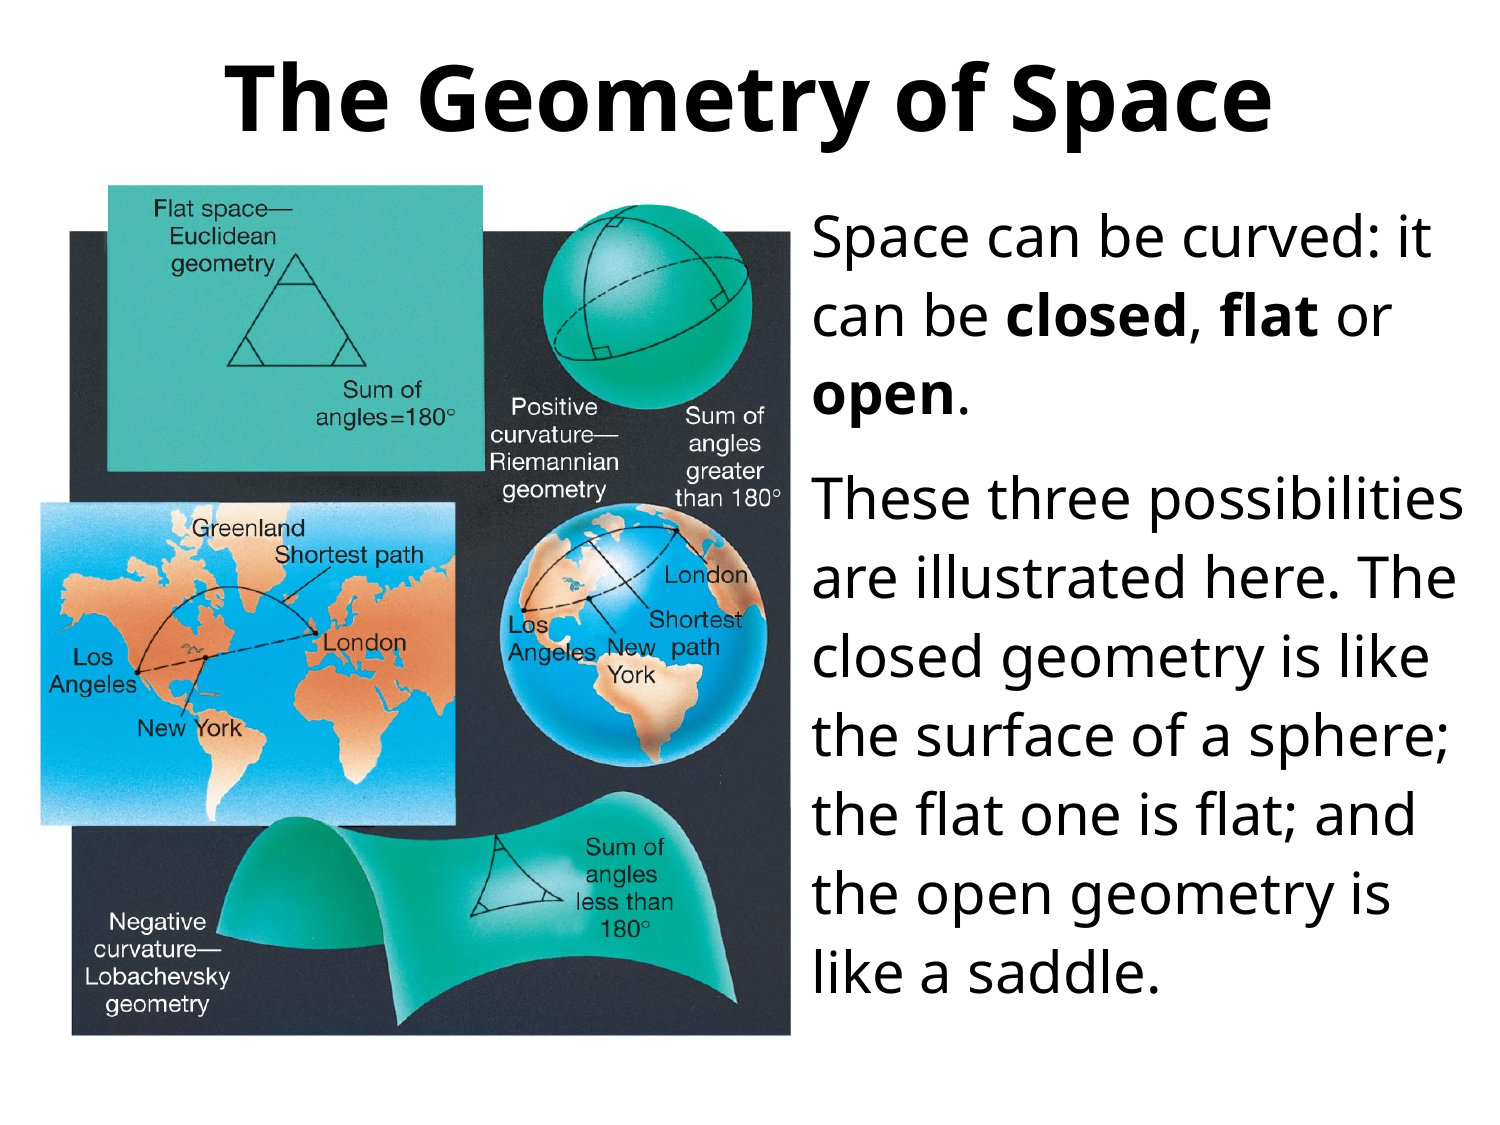

# The Geometry of Space
Space can be curved: it can be closed, flat or open.
These three possibilities are illustrated here. The closed geometry is like the surface of a sphere; the flat one is flat; and the open geometry is like a saddle.